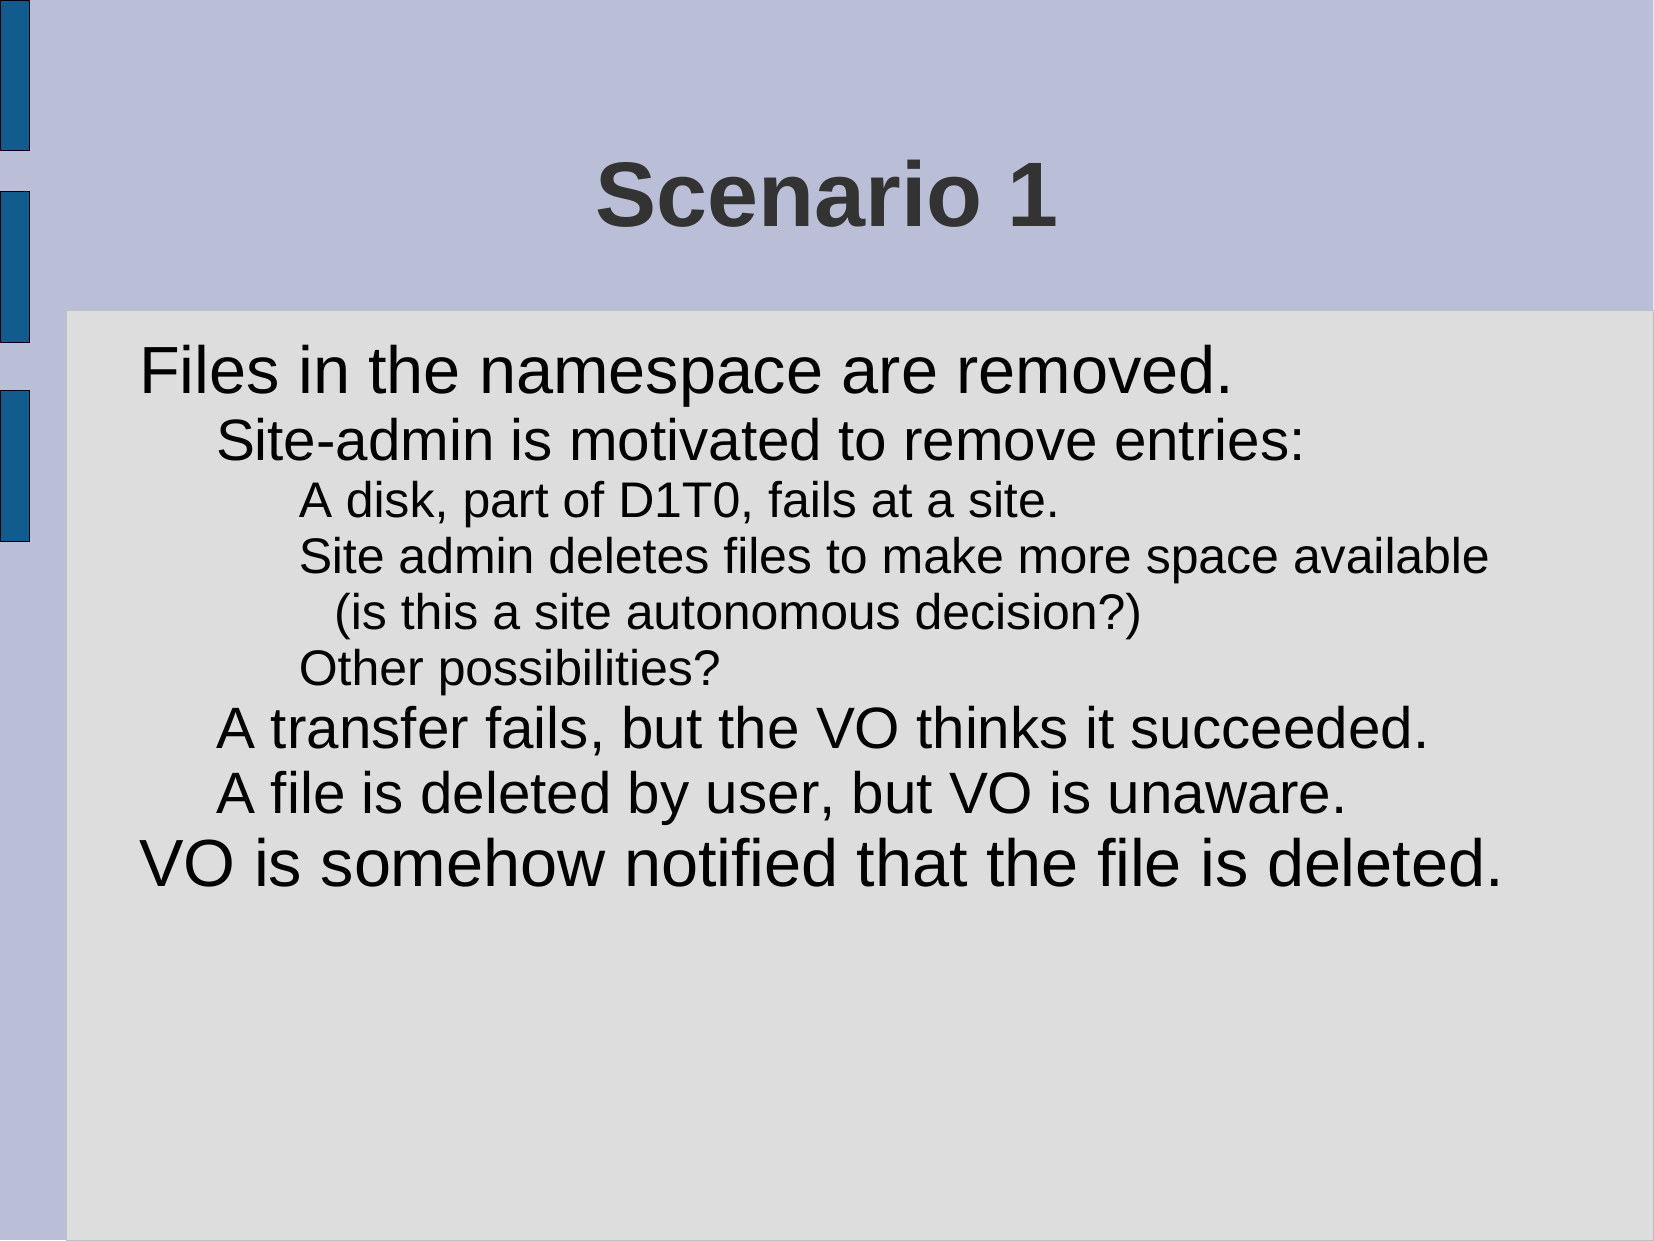

# Scenario 1
Files in the namespace are removed.
Site-admin is motivated to remove entries:
A disk, part of D1T0, fails at a site.
Site admin deletes files to make more space available (is this a site autonomous decision?)
Other possibilities?
A transfer fails, but the VO thinks it succeeded.
A file is deleted by user, but VO is unaware.
VO is somehow notified that the file is deleted.